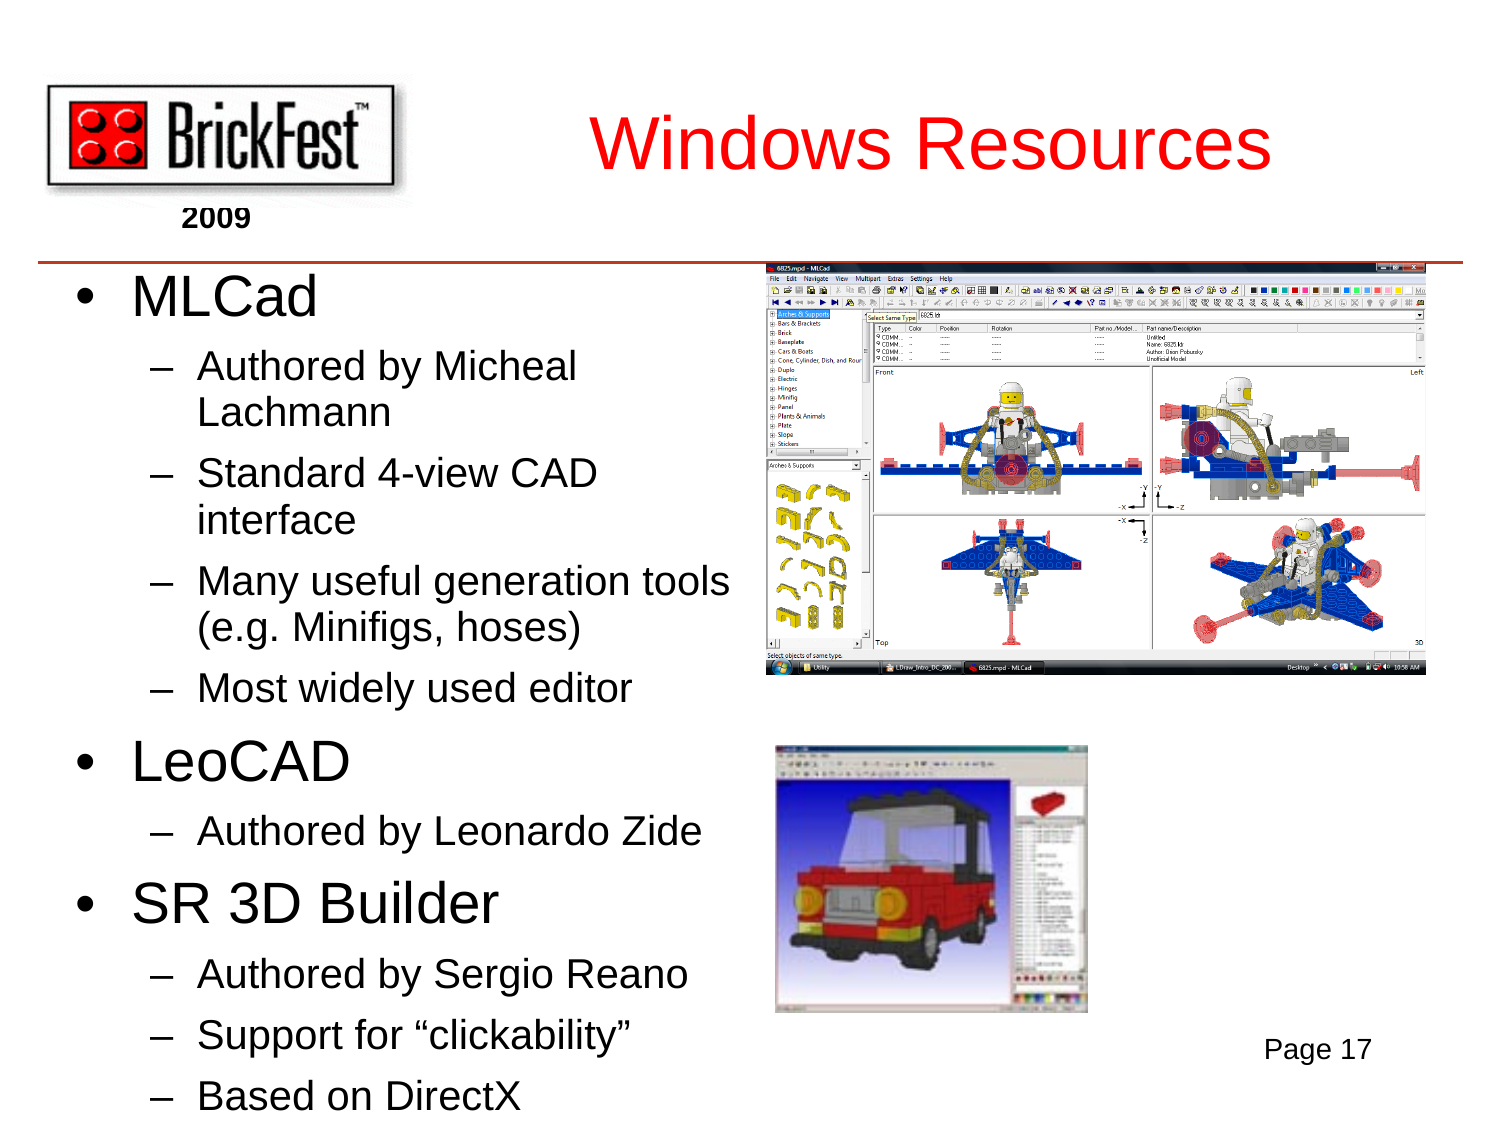

# Windows Resources
MLCad
Authored by Micheal Lachmann
Standard 4-view CAD interface
Many useful generation tools (e.g. Minifigs, hoses)
Most widely used editor
LeoCAD
Authored by Leonardo Zide
SR 3D Builder
Authored by Sergio Reano
Support for “clickability”
Based on DirectX
17